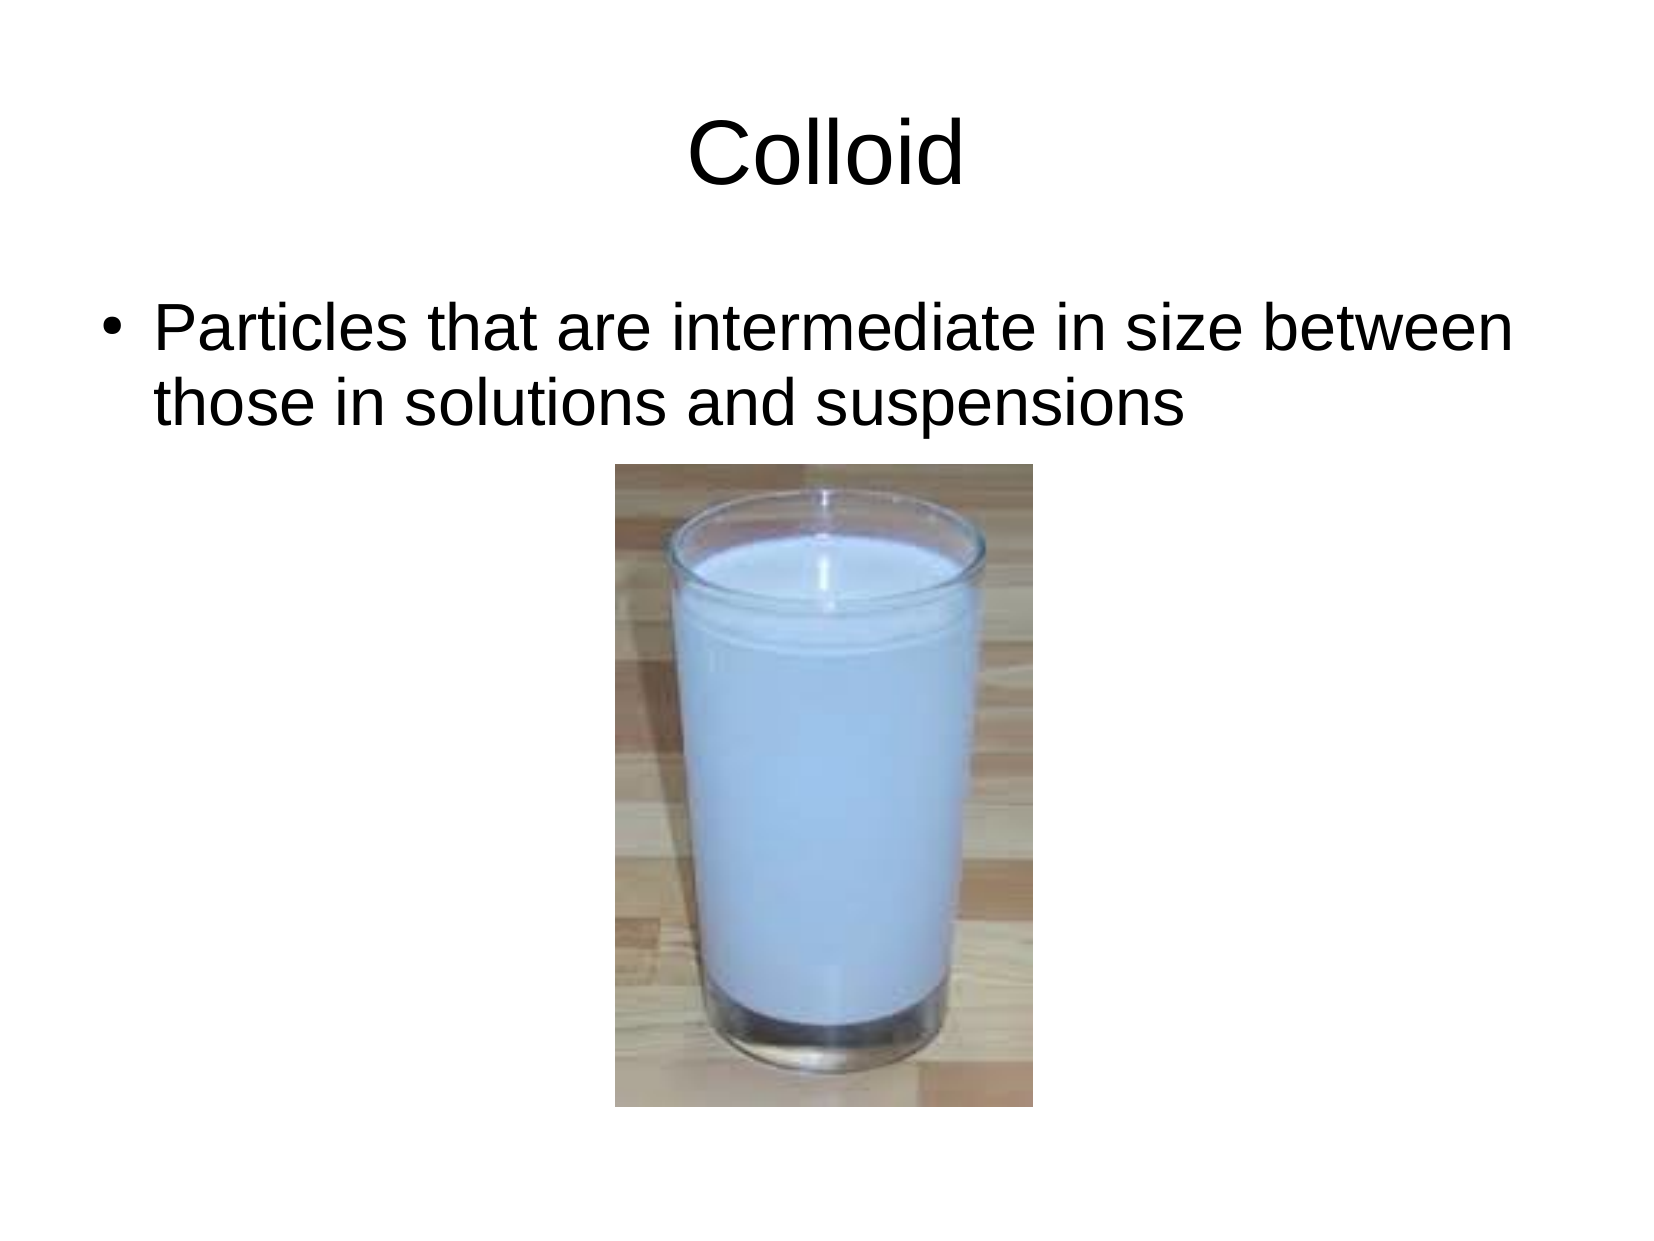

# Colloid
Particles that are intermediate in size between those in solutions and suspensions